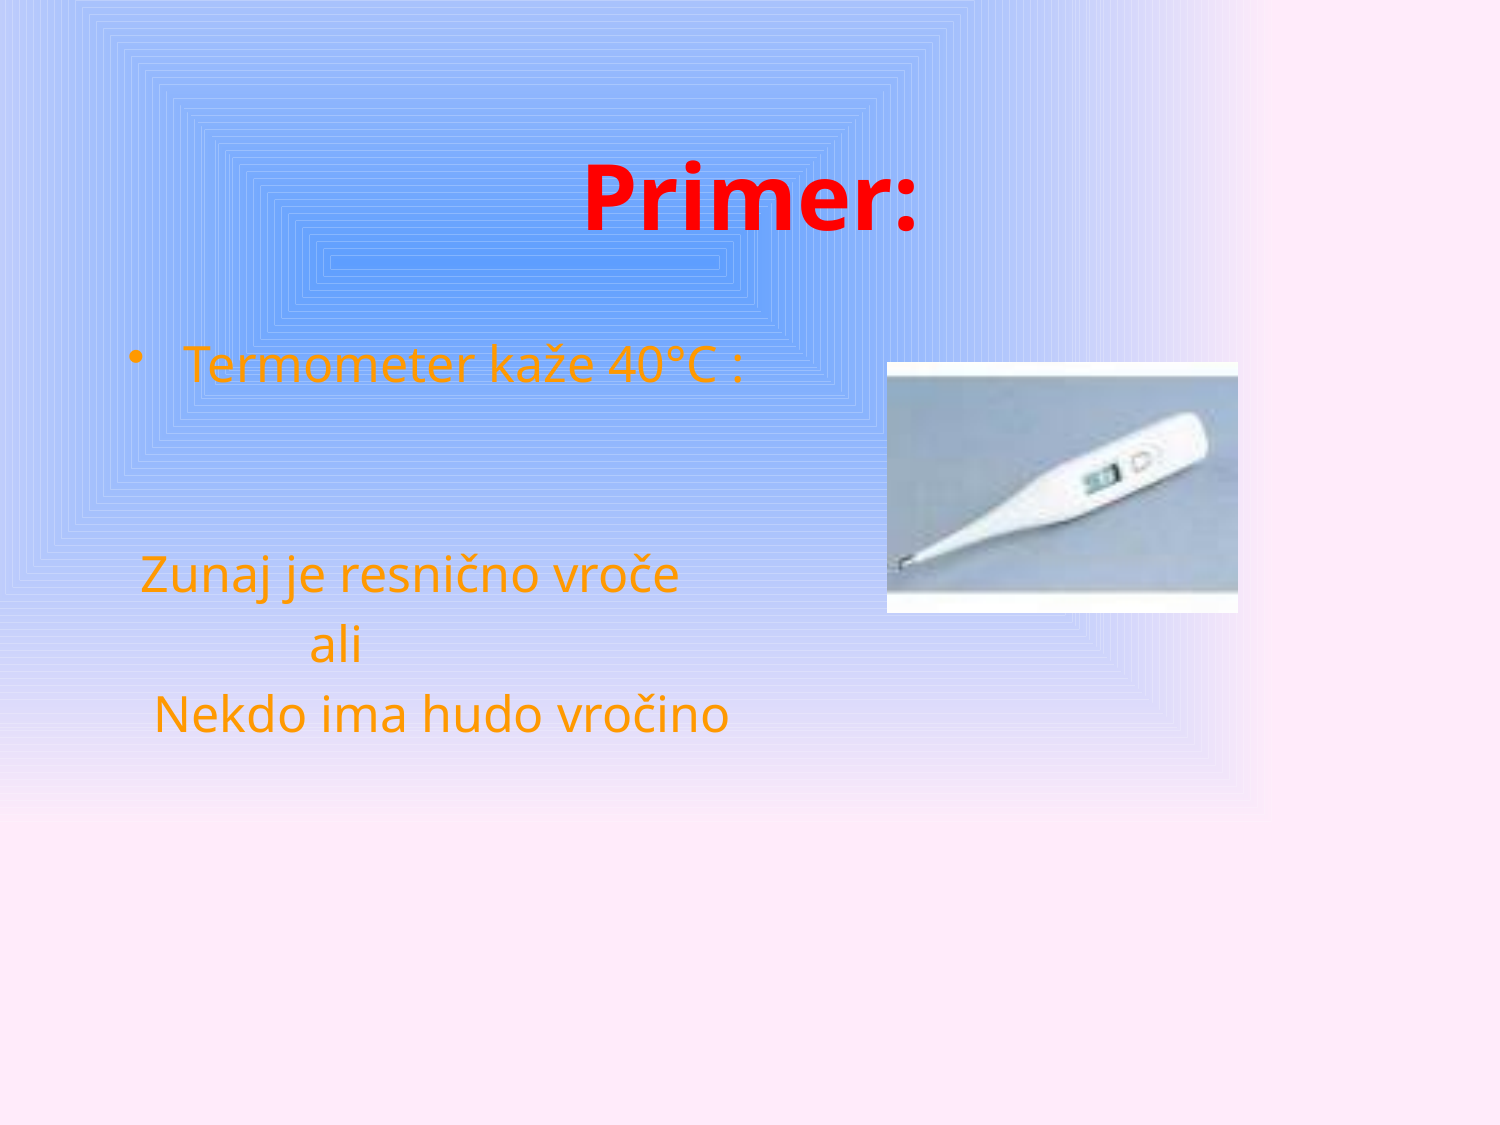

# Primer:
Termometer kaže 40°C :
 Zunaj je resnično vroče
 ali
 Nekdo ima hudo vročino